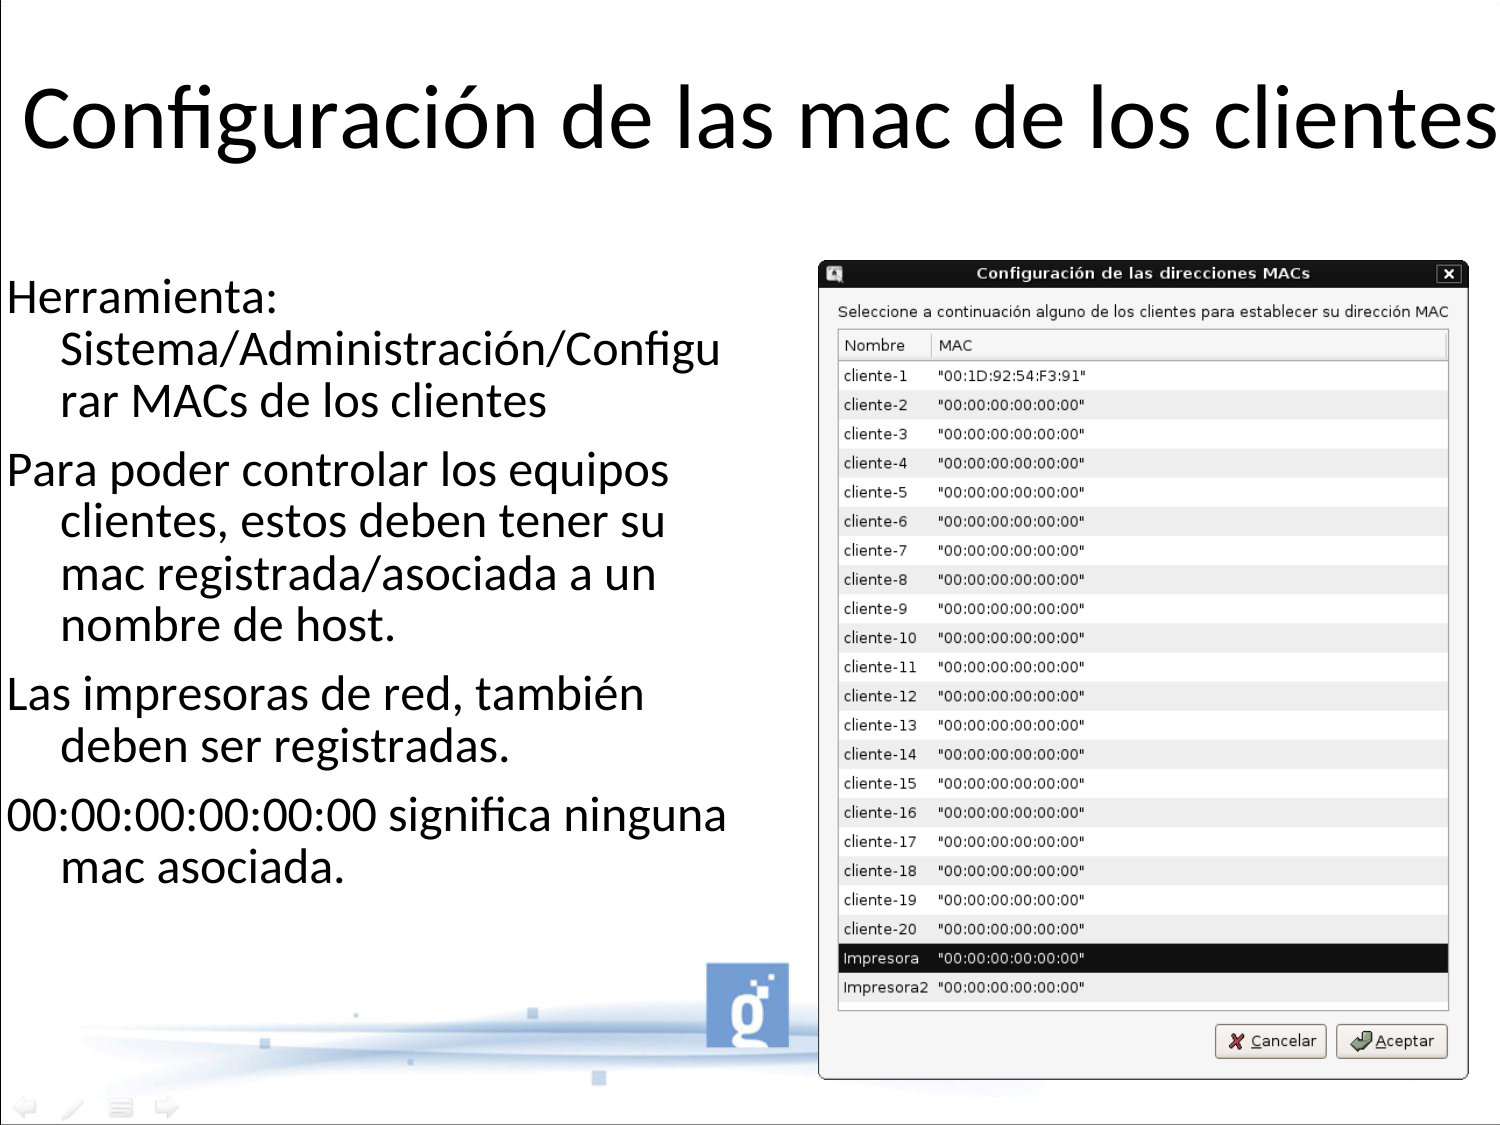

# Configuración de las mac de los clientes
Herramienta: Sistema/Administración/Configurar MACs de los clientes
Para poder controlar los equipos clientes, estos deben tener su mac registrada/asociada a un nombre de host.
Las impresoras de red, también deben ser registradas.
00:00:00:00:00:00 significa ninguna mac asociada.